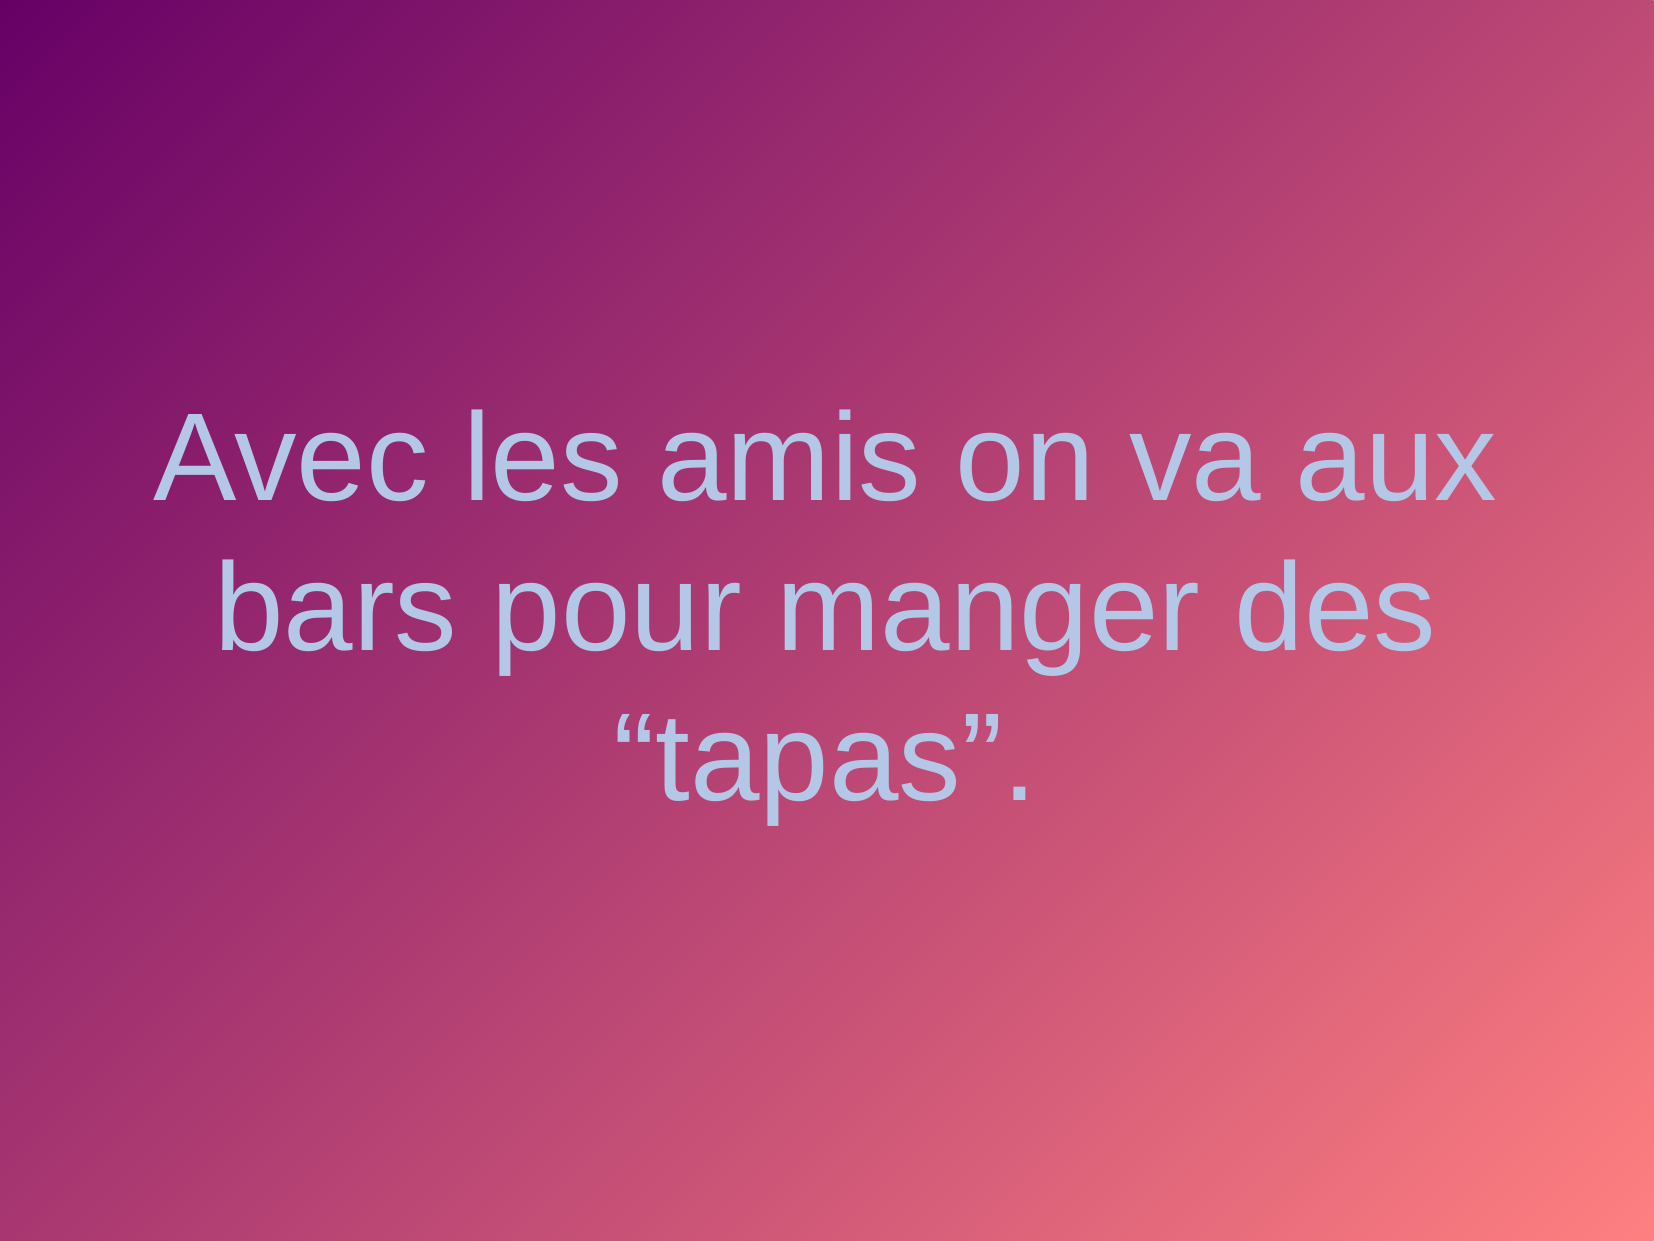

# Avec les amis on va aux bars pour manger des “tapas”.